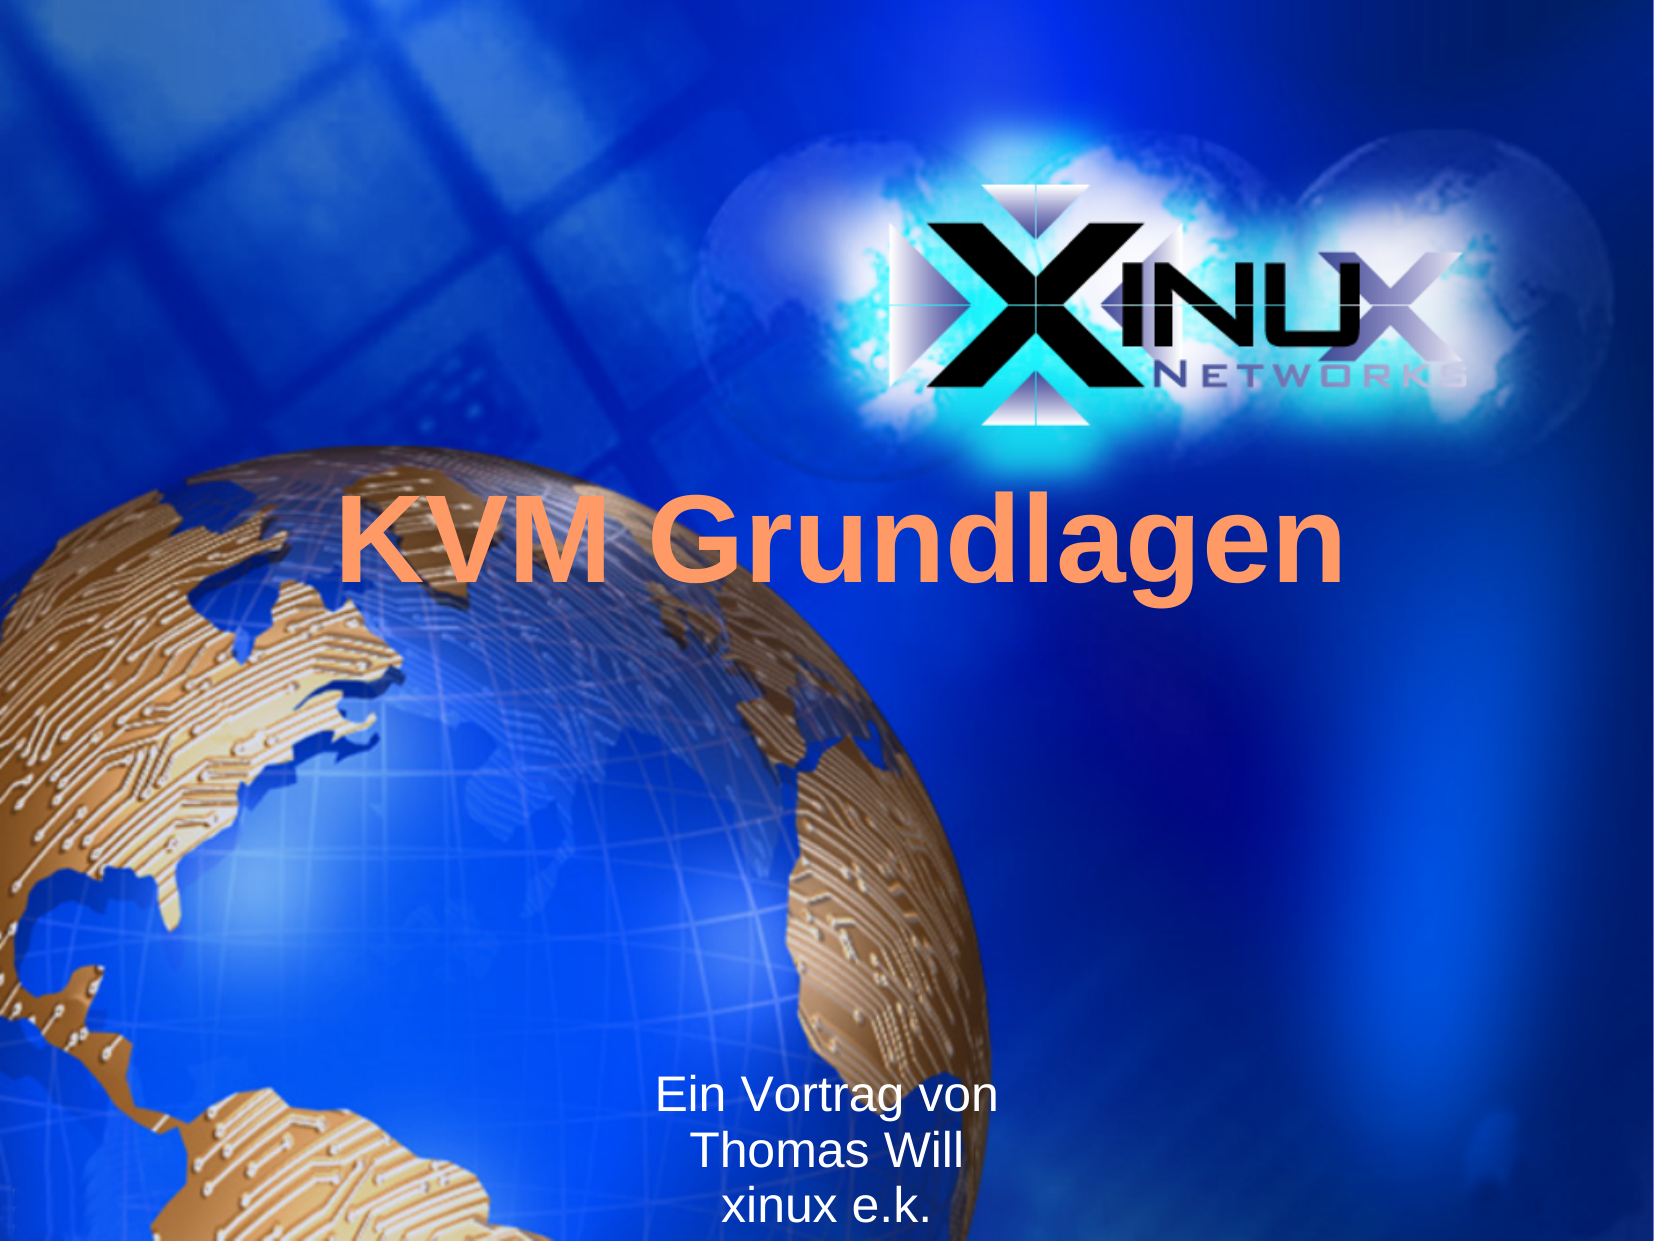

Ein Vortrag von
Thomas Will
xinux e.k.
# KVM Grundlagen